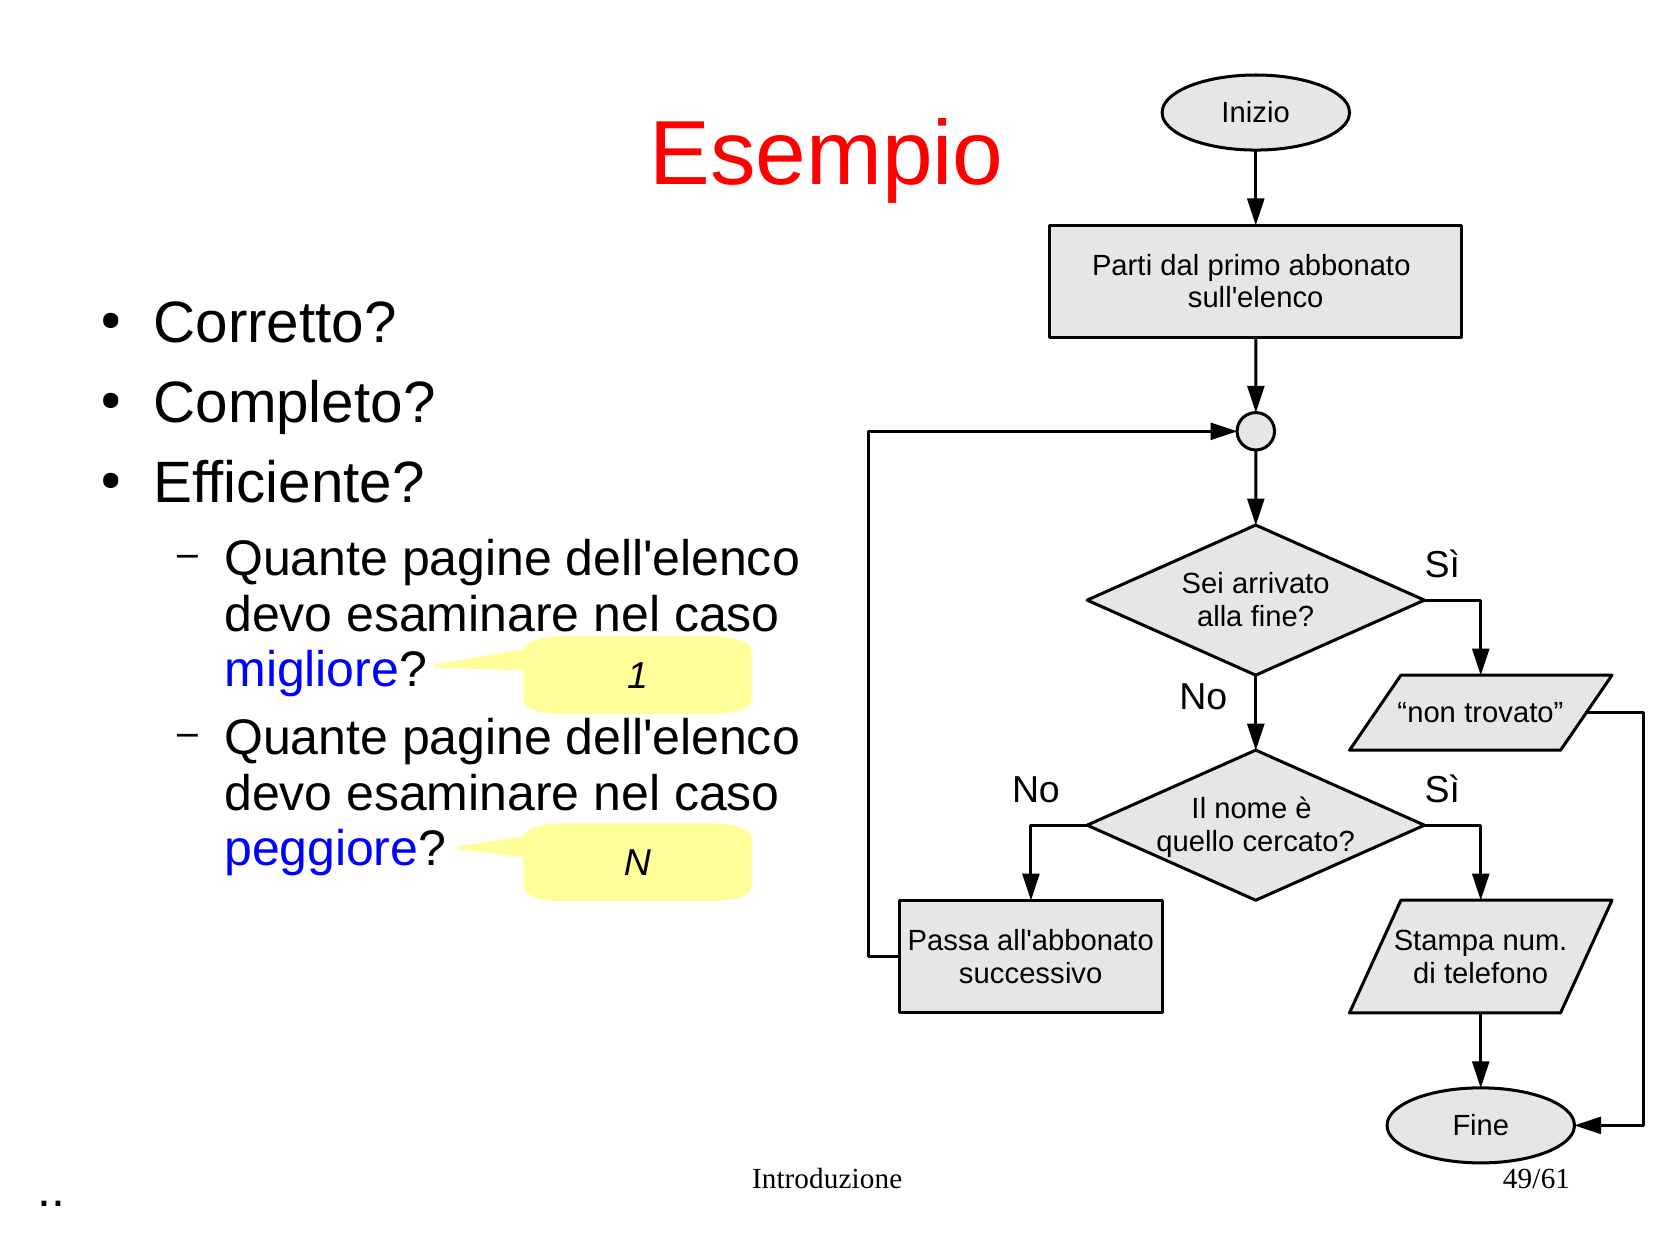

# Esempio
Inizio
Parti dal primo abbonato
sull'elenco
Corretto?
Completo?
Efficiente?
Quante pagine dell'elenco devo esaminare nel caso migliore?
Quante pagine dell'elenco devo esaminare nel caso peggiore?
Sei arrivato
alla fine?
Sì
1
No
“non trovato”
Il nome è
quello cercato?
No
Sì
N
Passa all'abbonato
successivo
Stampa num.
di telefono
Fine
..
Introduzione
49